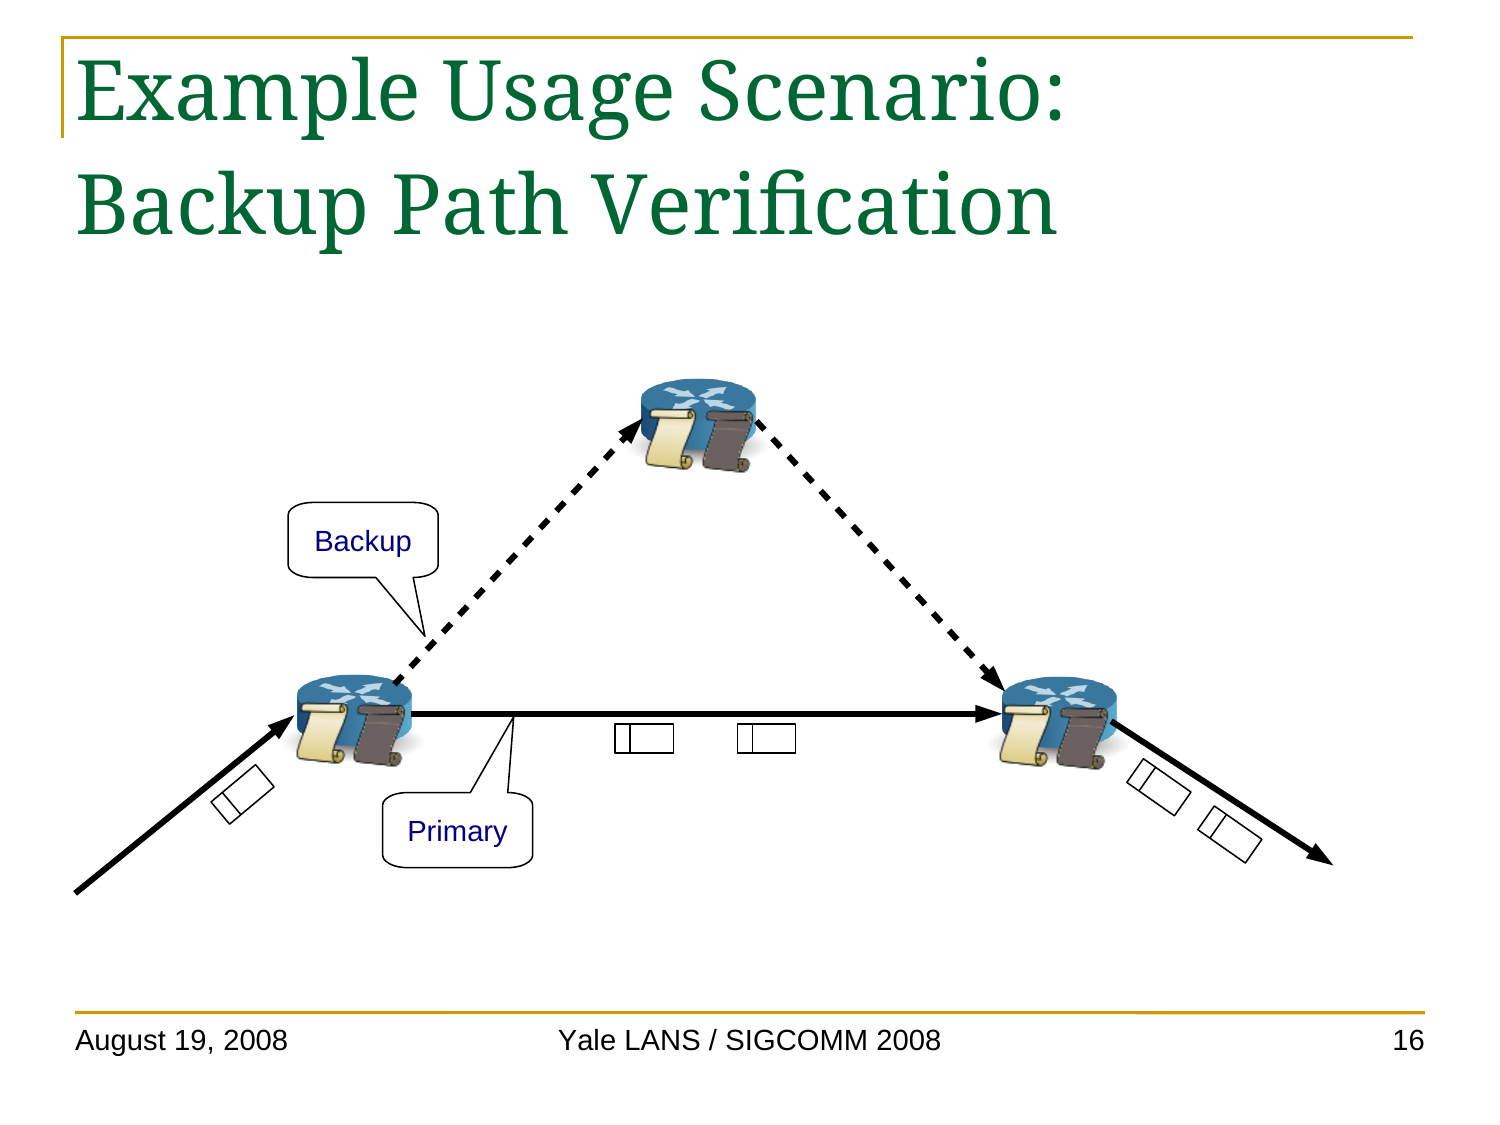

# Example Usage Scenario: Backup Path Verification
Backup
Primary
August 19, 2008
Yale LANS / SIGCOMM 2008
16